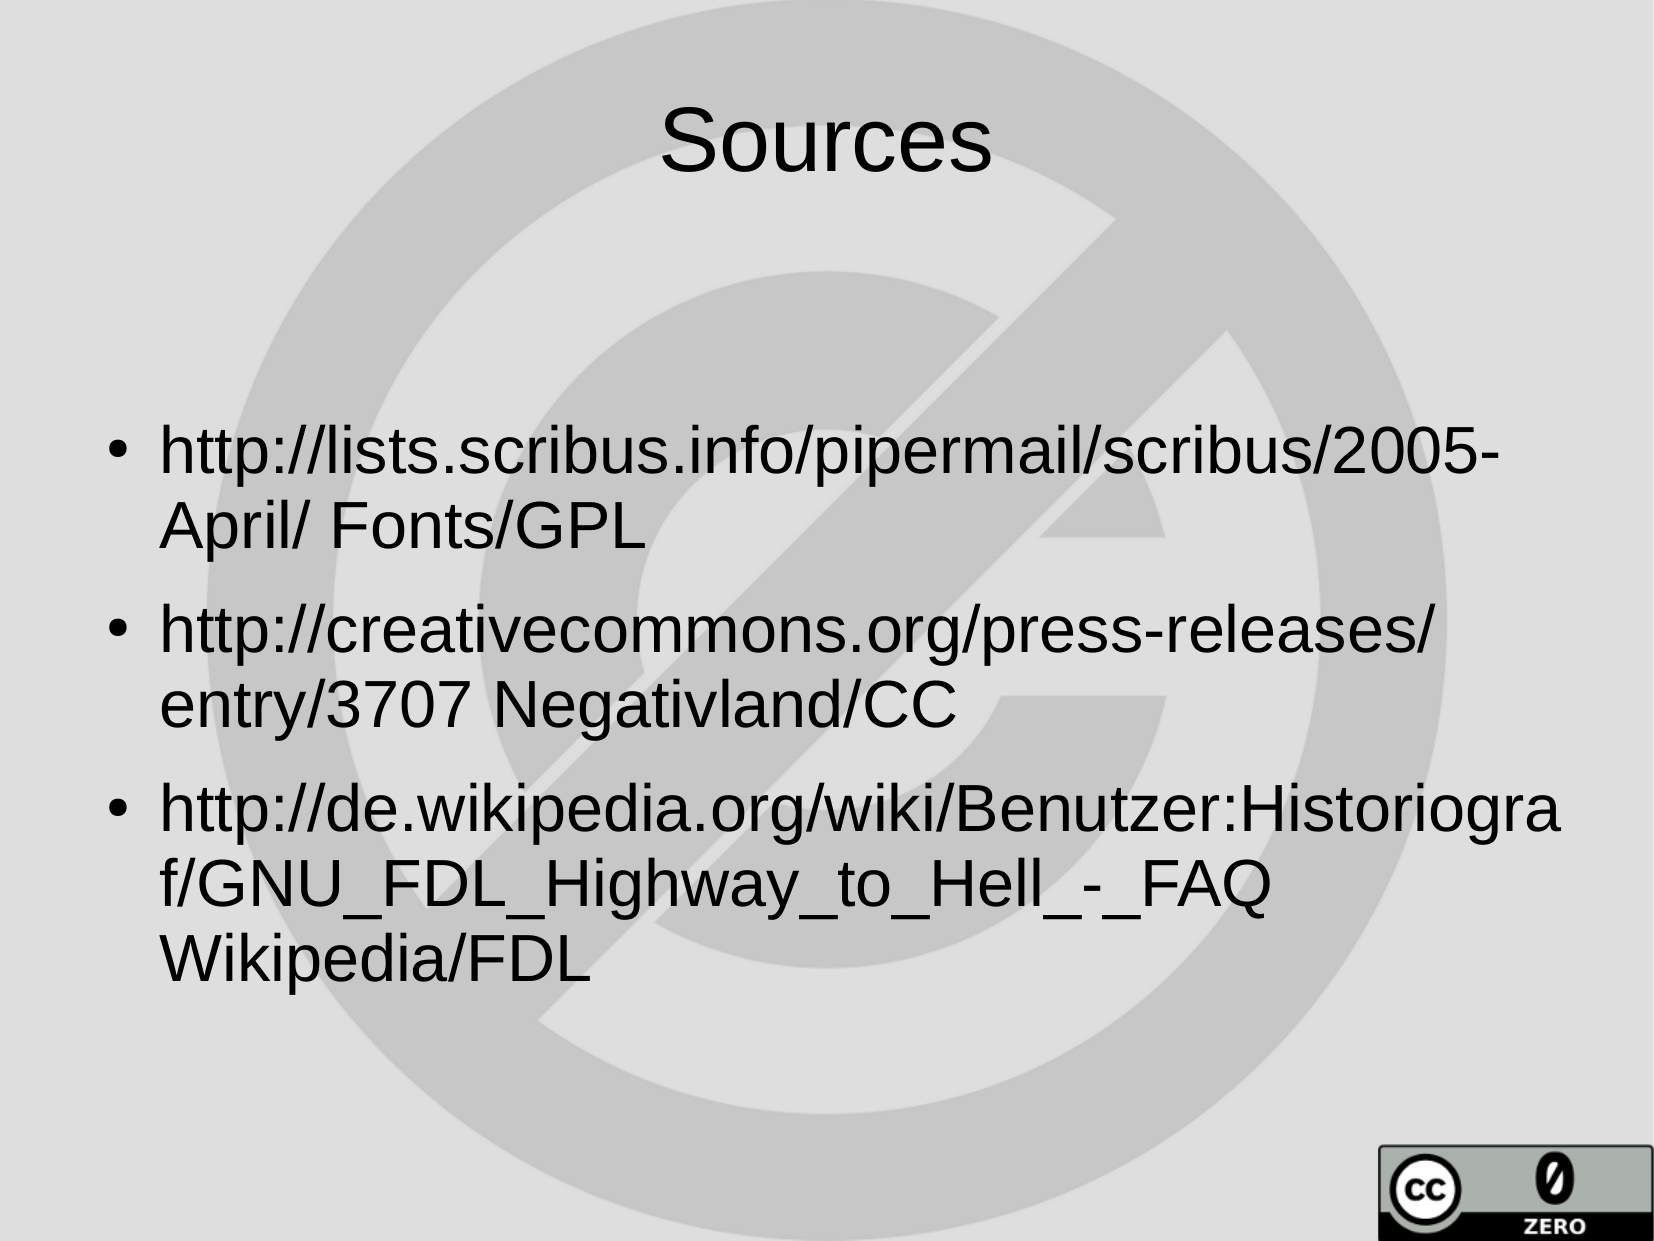

# Sources
http://lists.scribus.info/pipermail/scribus/2005-April/ Fonts/GPL
http://creativecommons.org/press-releases/entry/3707 Negativland/CC
http://de.wikipedia.org/wiki/Benutzer:Historiogra f/GNU_FDL_Highway_to_Hell_-_FAQ Wikipedia/FDL